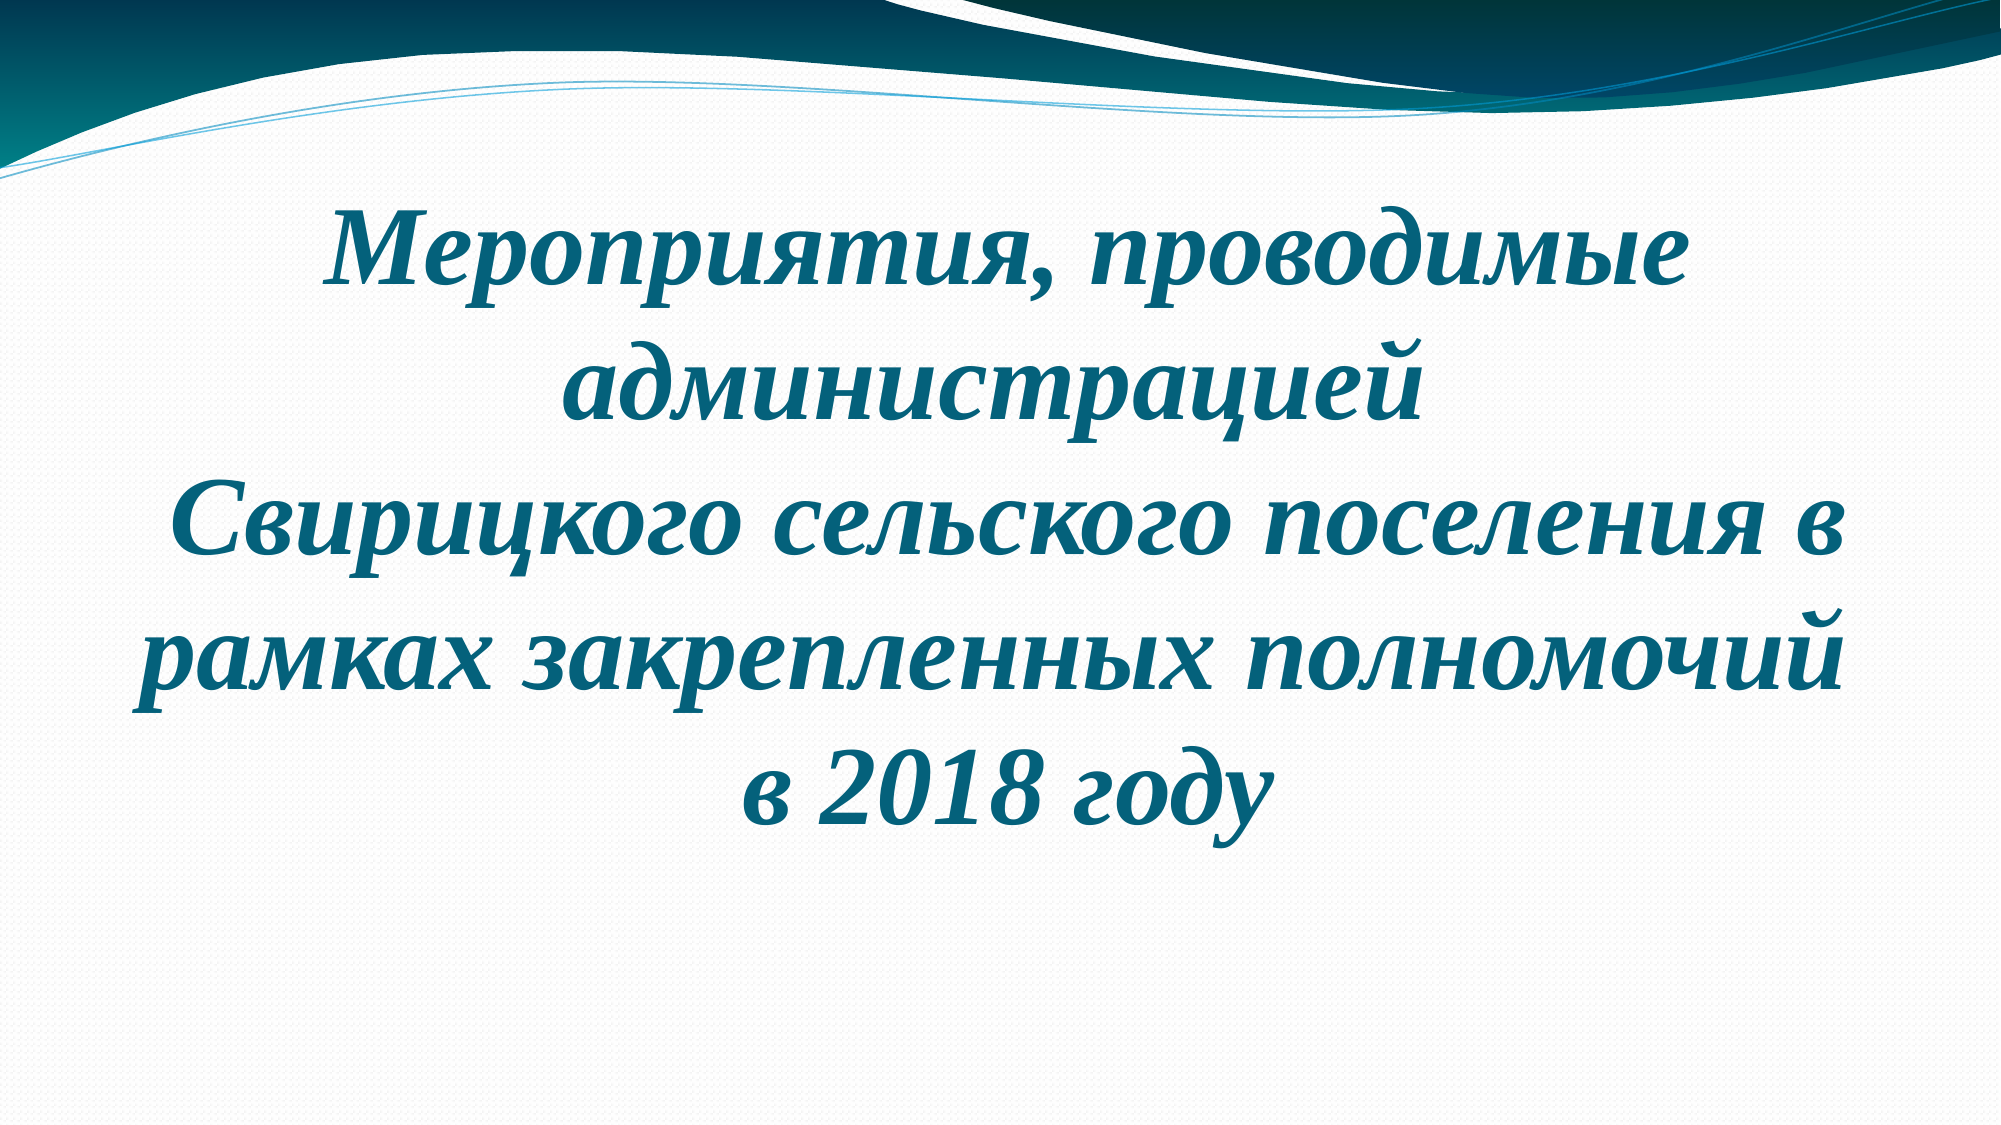

# Мероприятия, проводимые администрацией Свирицкого сельского поселения в рамках закрепленных полномочий в 2018 году